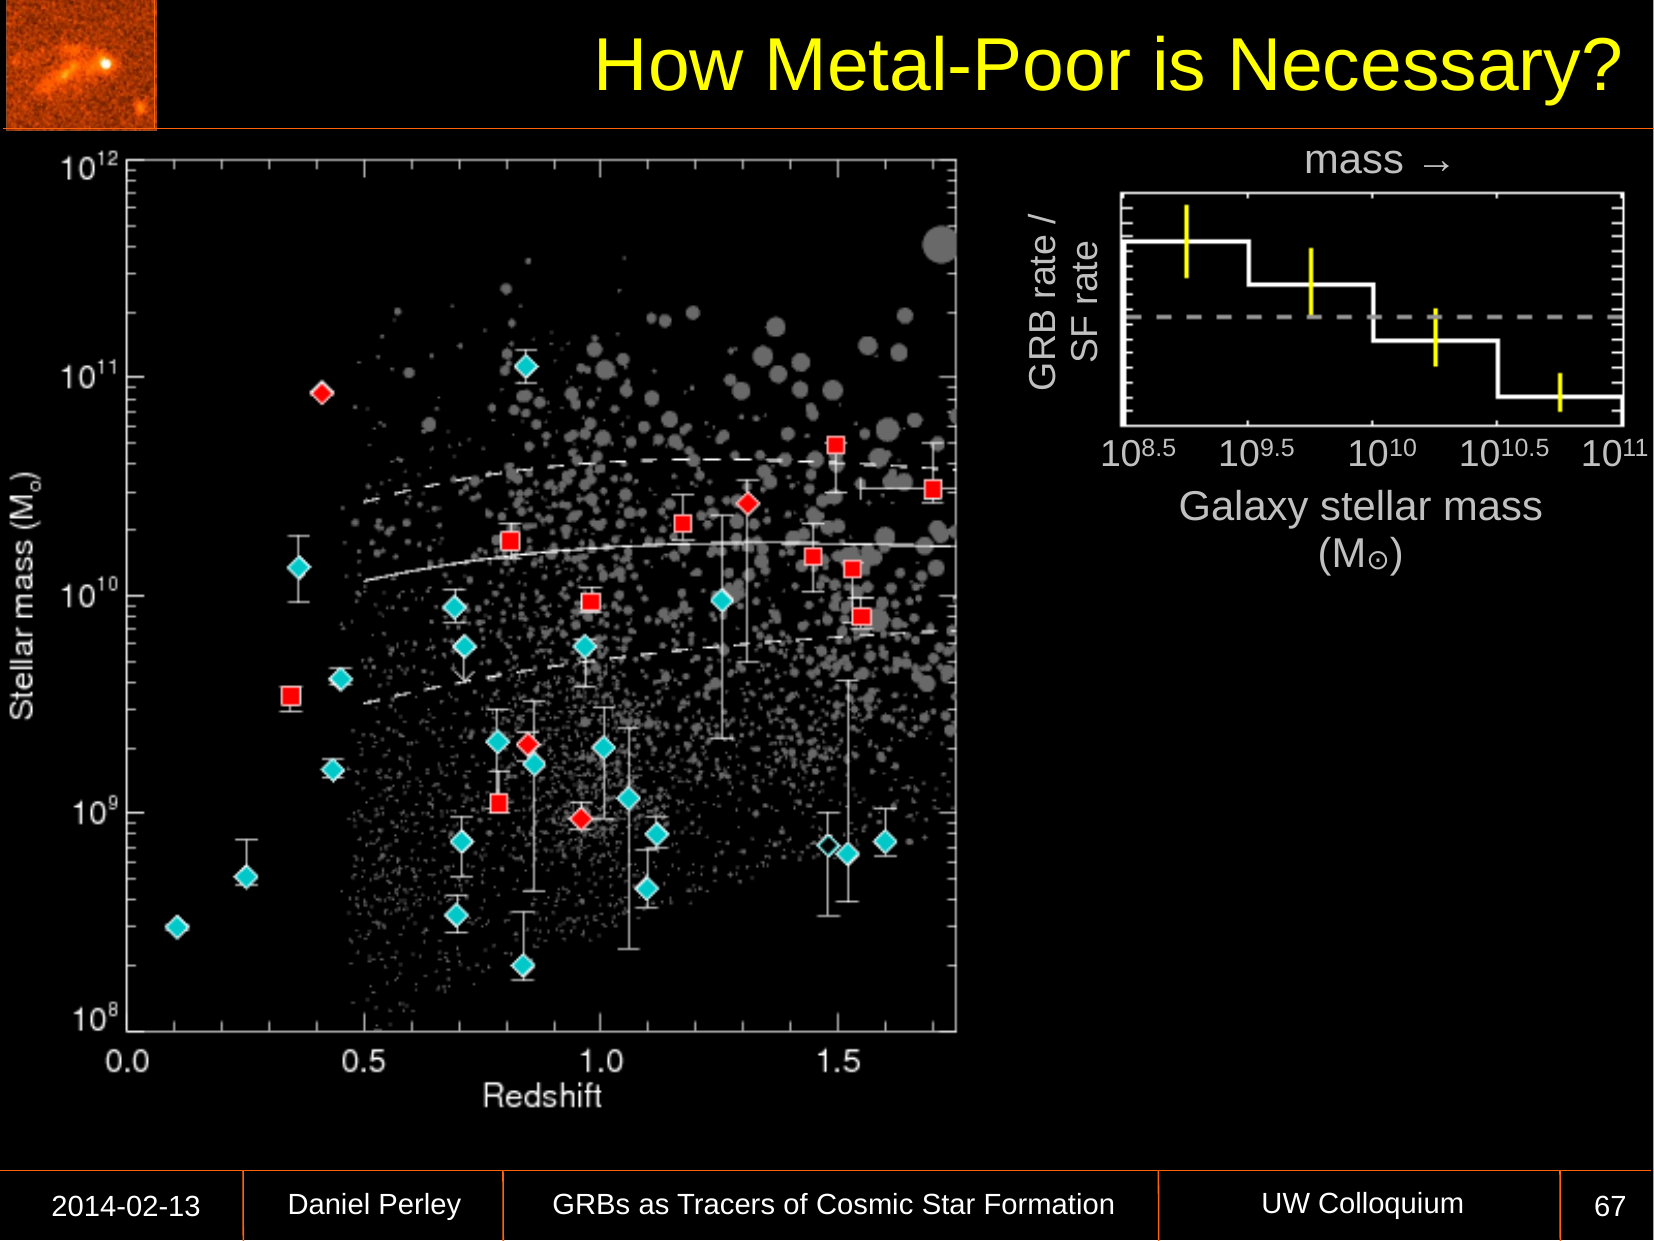

# How Metal-Poor is Necessary?
mass →
GRB rate / SF rate
108.5 109.5 1010 1010.5 1011
Galaxy stellar mass (M⊙)
2014-02-13
67